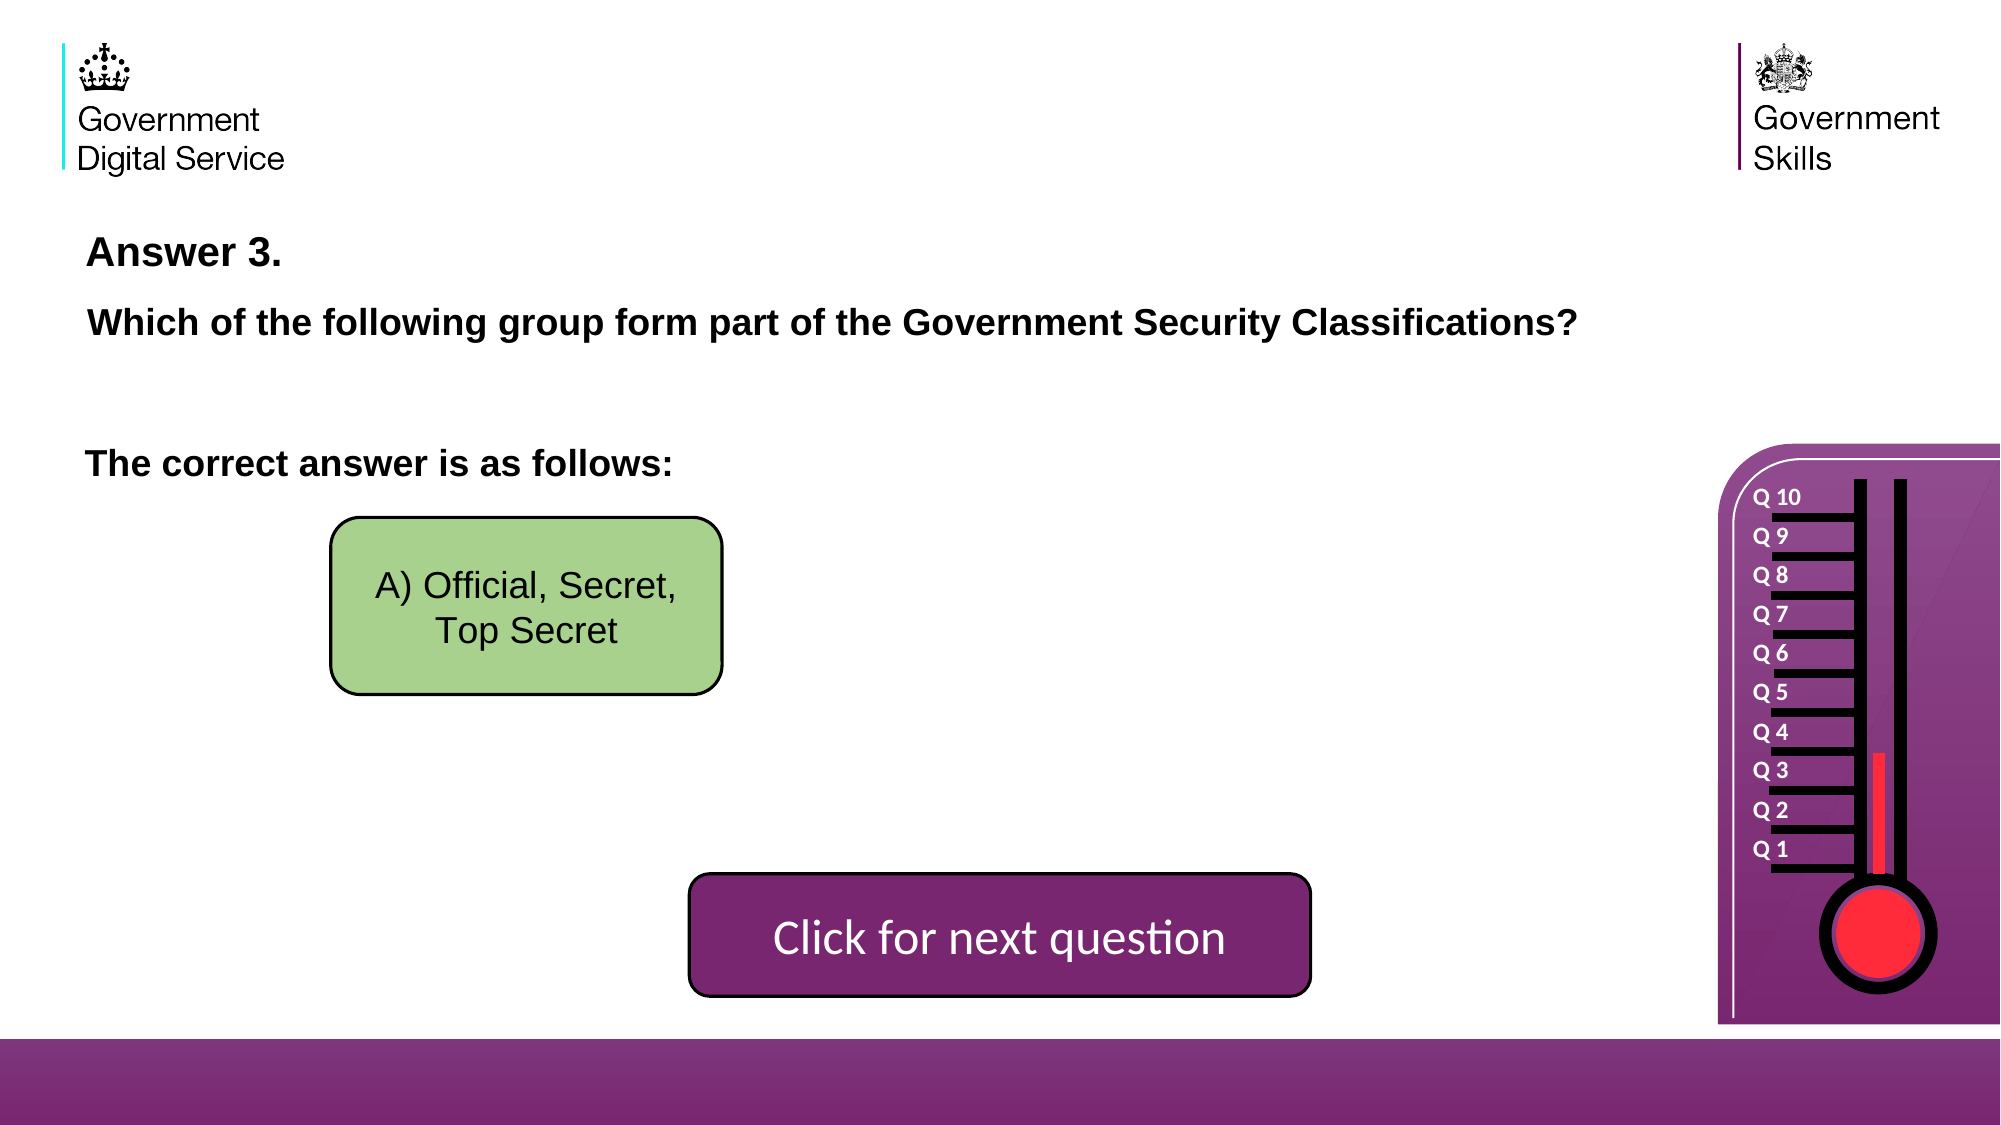

# Answer 3.
Which of the following group form part of the Government Security Classifications?
The correct answer is as follows:
A) Official, Secret, Top Secret
Click for next question